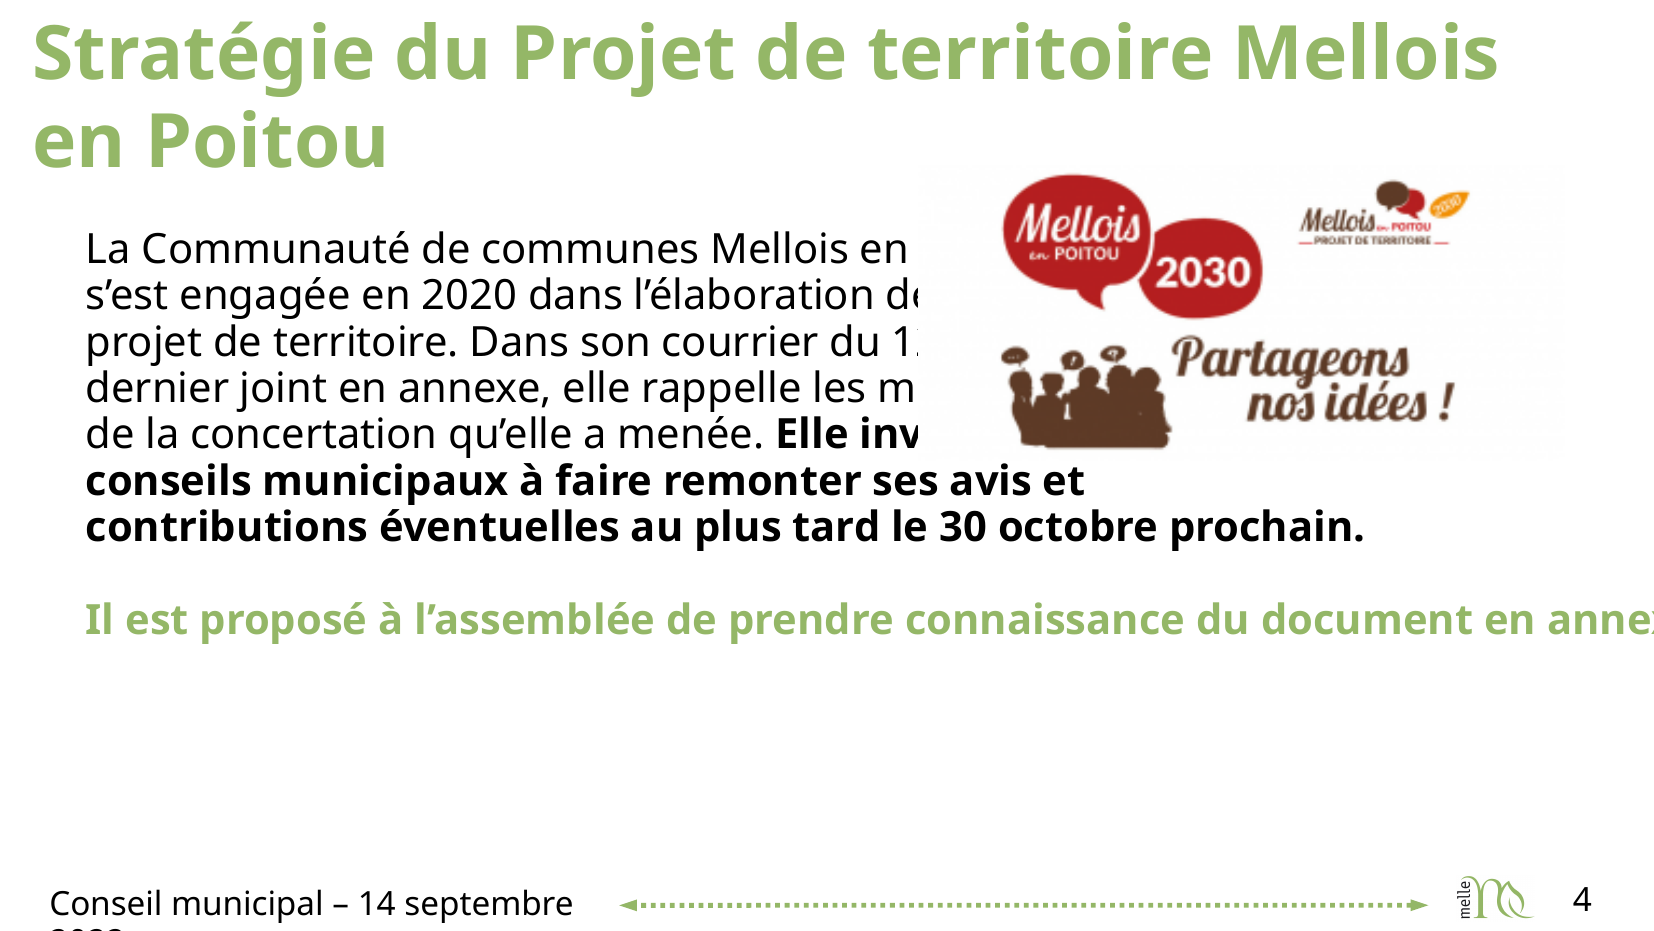

Stratégie du Projet de territoire Mellois en Poitou
La Communauté de communes Mellois en Poitou
s’est engagée en 2020 dans l’élaboration de son
projet de territoire. Dans son courrier du 12 juillet
dernier joint en annexe, elle rappelle les modalités
de la concertation qu’elle a menée. Elle invite les
conseils municipaux à faire remonter ses avis et
contributions éventuelles au plus tard le 30 octobre prochain.
Il est proposé à l’assemblée de prendre connaissance du document en annexe présentant la stratégie adoptée, qui fera l’objet d’un débat en séance.
Conseil municipal – 14 septembre 2022